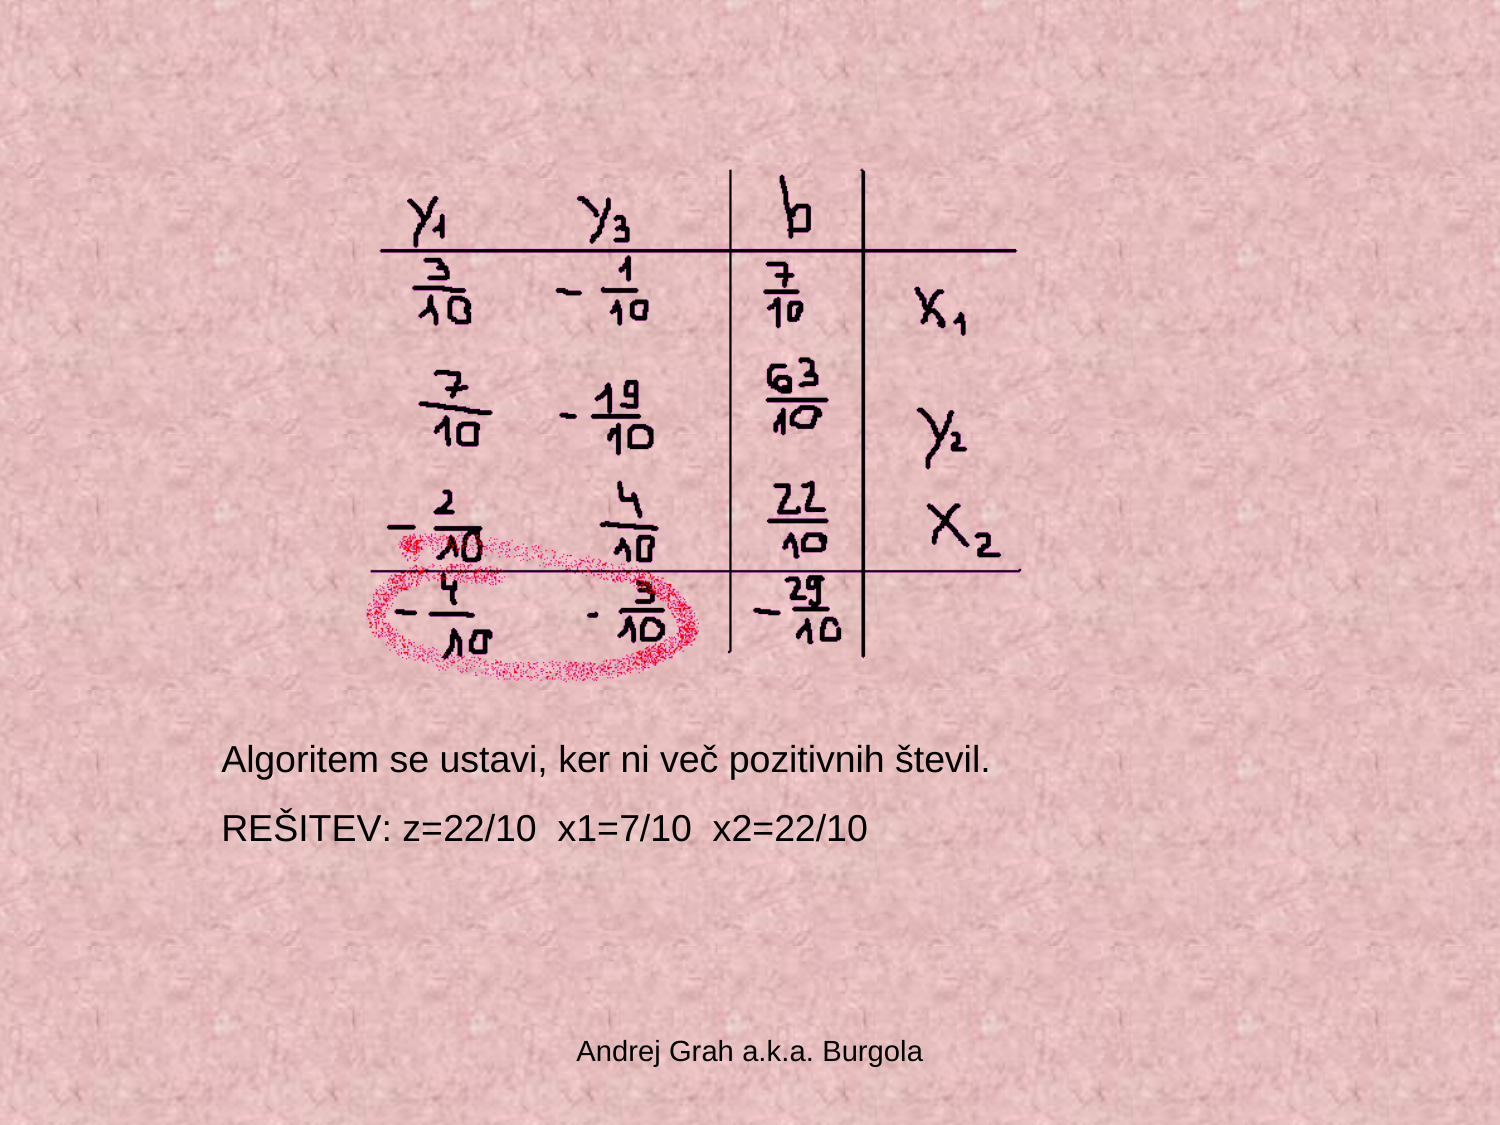

Algoritem se ustavi, ker ni več pozitivnih števil.
REŠITEV: z=22/10 x1=7/10 x2=22/10
Andrej Grah a.k.a. Burgola